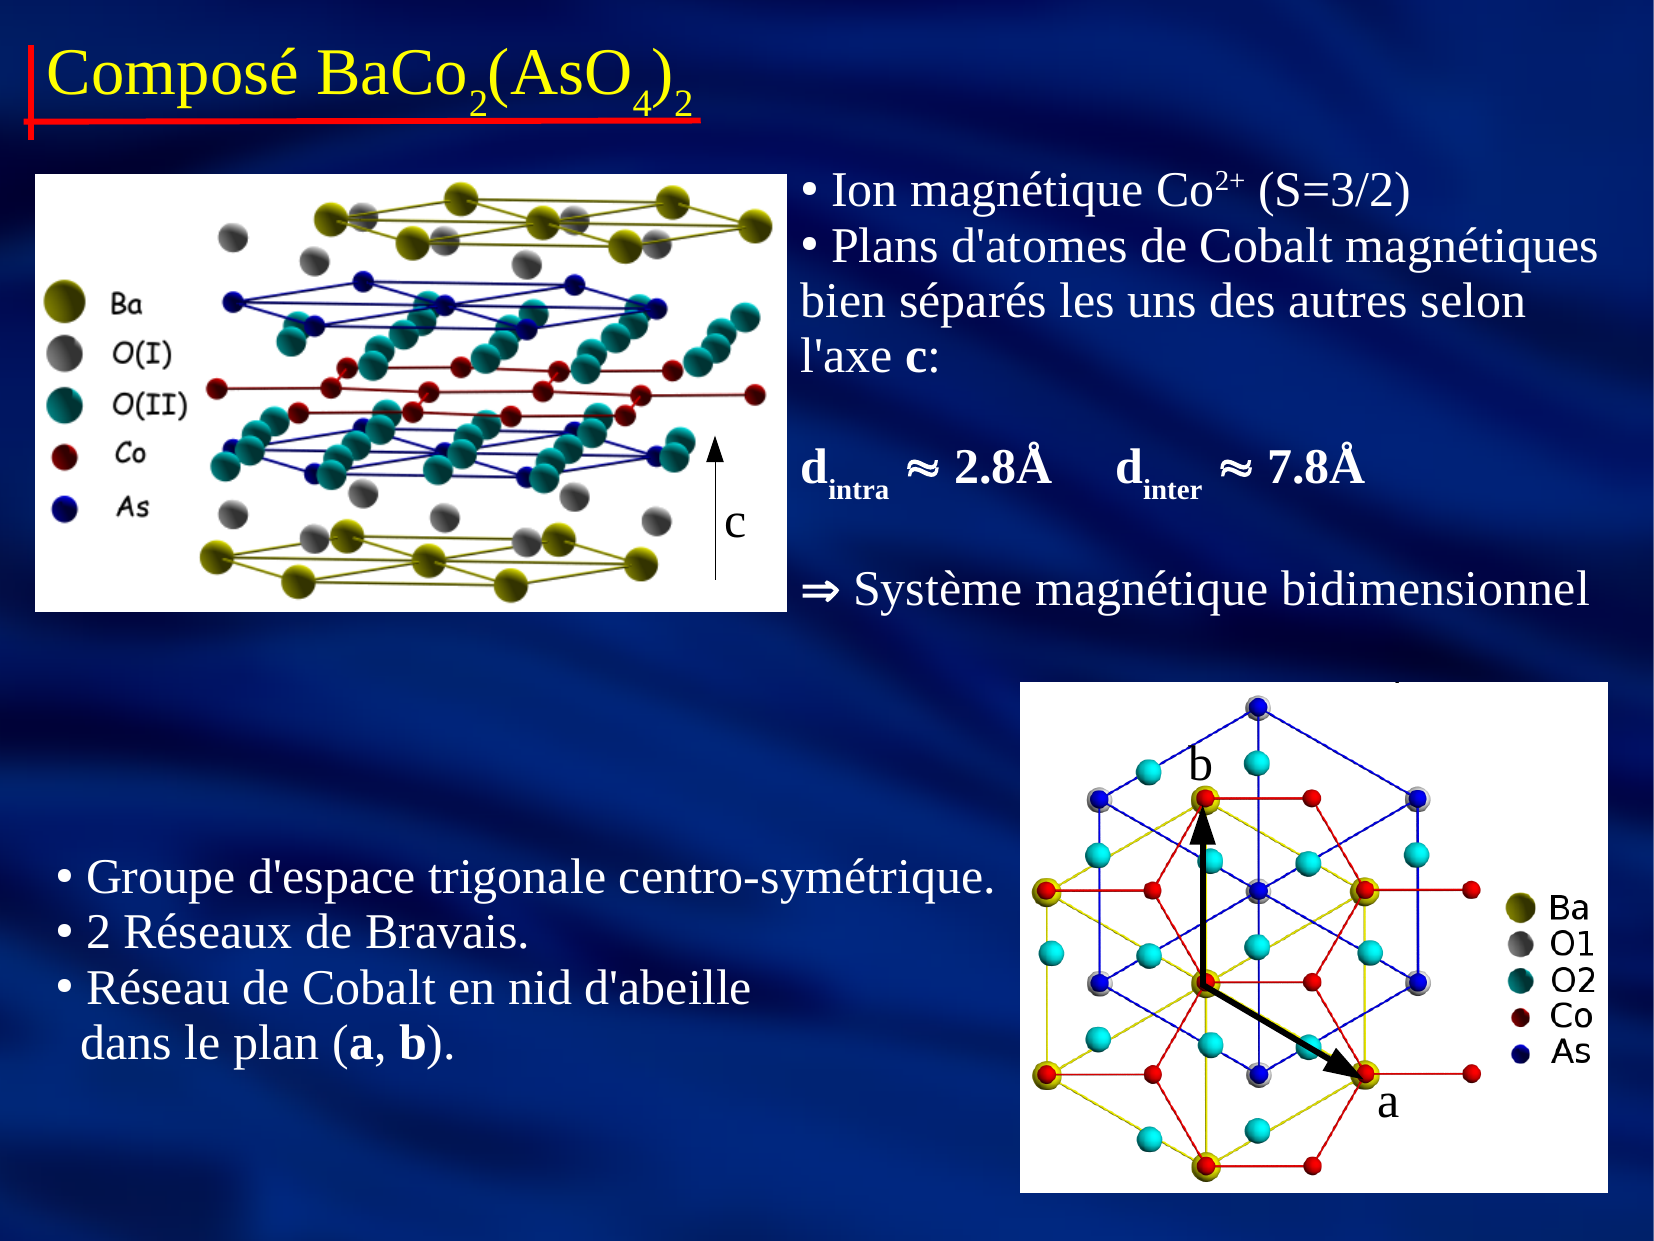

Composé BaCo2(AsO4)2
 Ion magnétique Co2+ (S=3/2)
 Plans d'atomes de Cobalt magnétiques bien séparés les uns des autres selon l'axe c:
dintra  2.8Å dinter  7.8Å
 Système magnétique bidimensionnel
c
b
 Groupe d'espace trigonale centro-symétrique.
 2 Réseaux de Bravais.
 Réseau de Cobalt en nid d'abeille
 dans le plan (a, b).
a